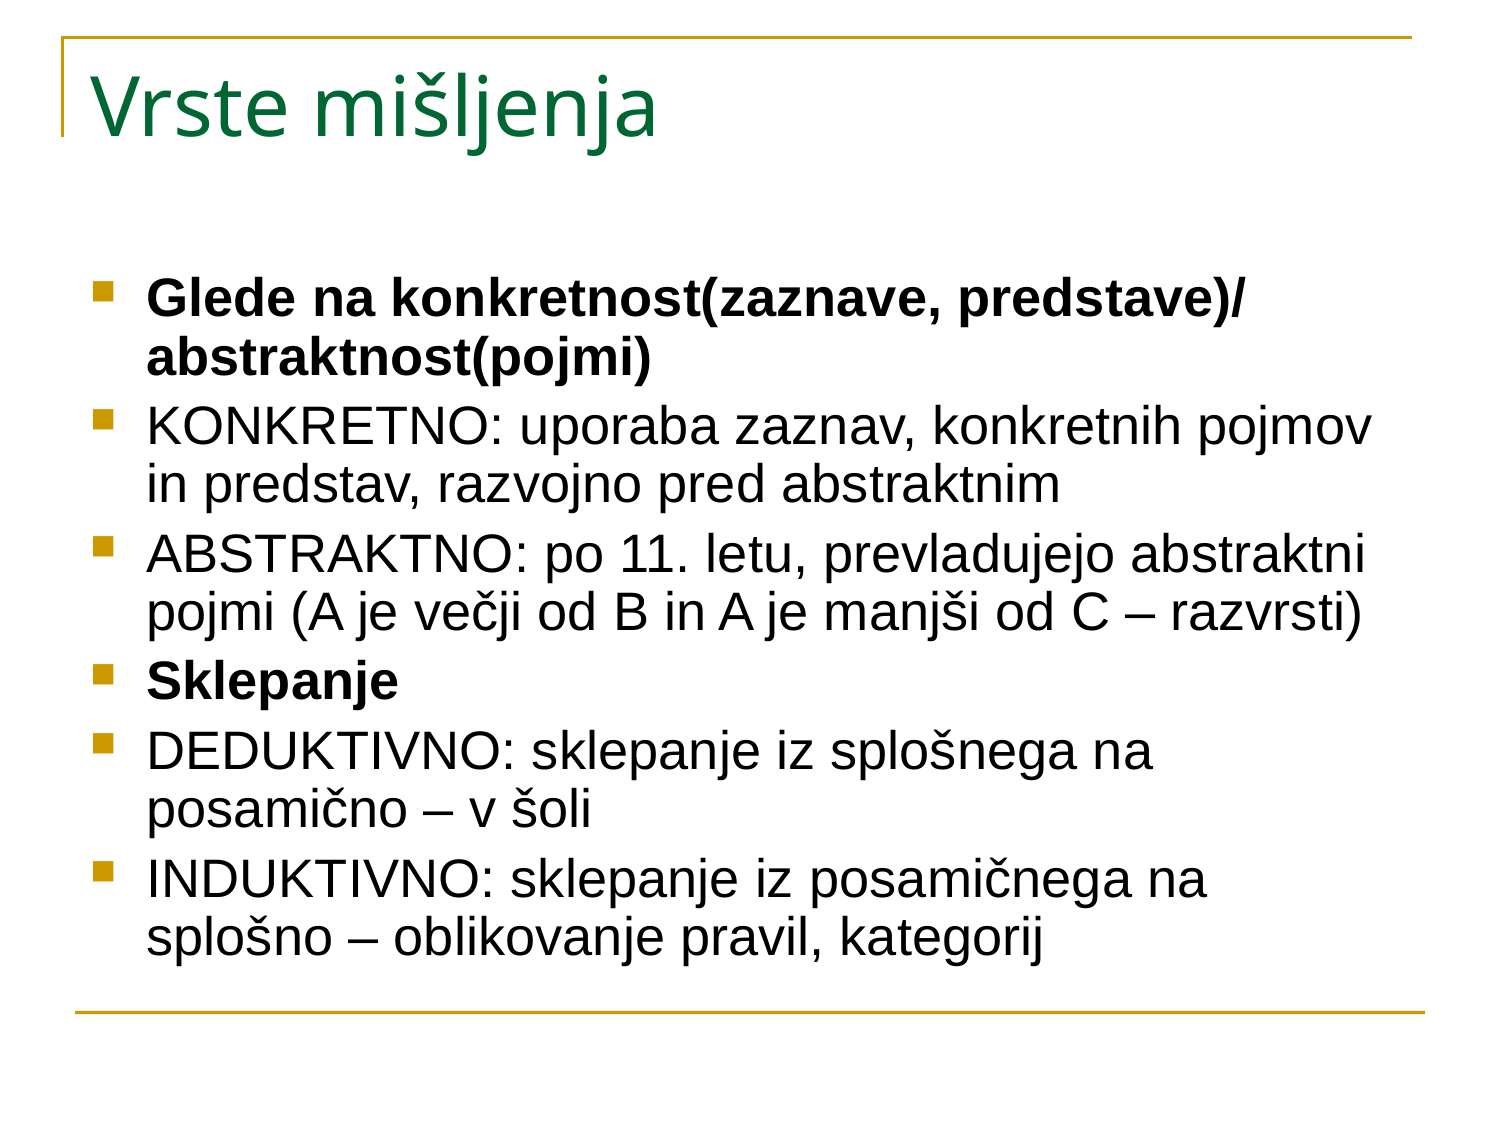

# Vrste mišljenja
Glede na konkretnost(zaznave, predstave)/ abstraktnost(pojmi)
KONKRETNO: uporaba zaznav, konkretnih pojmov in predstav, razvojno pred abstraktnim
ABSTRAKTNO: po 11. letu, prevladujejo abstraktni pojmi (A je večji od B in A je manjši od C – razvrsti)
Sklepanje
DEDUKTIVNO: sklepanje iz splošnega na posamično – v šoli
INDUKTIVNO: sklepanje iz posamičnega na splošno – oblikovanje pravil, kategorij